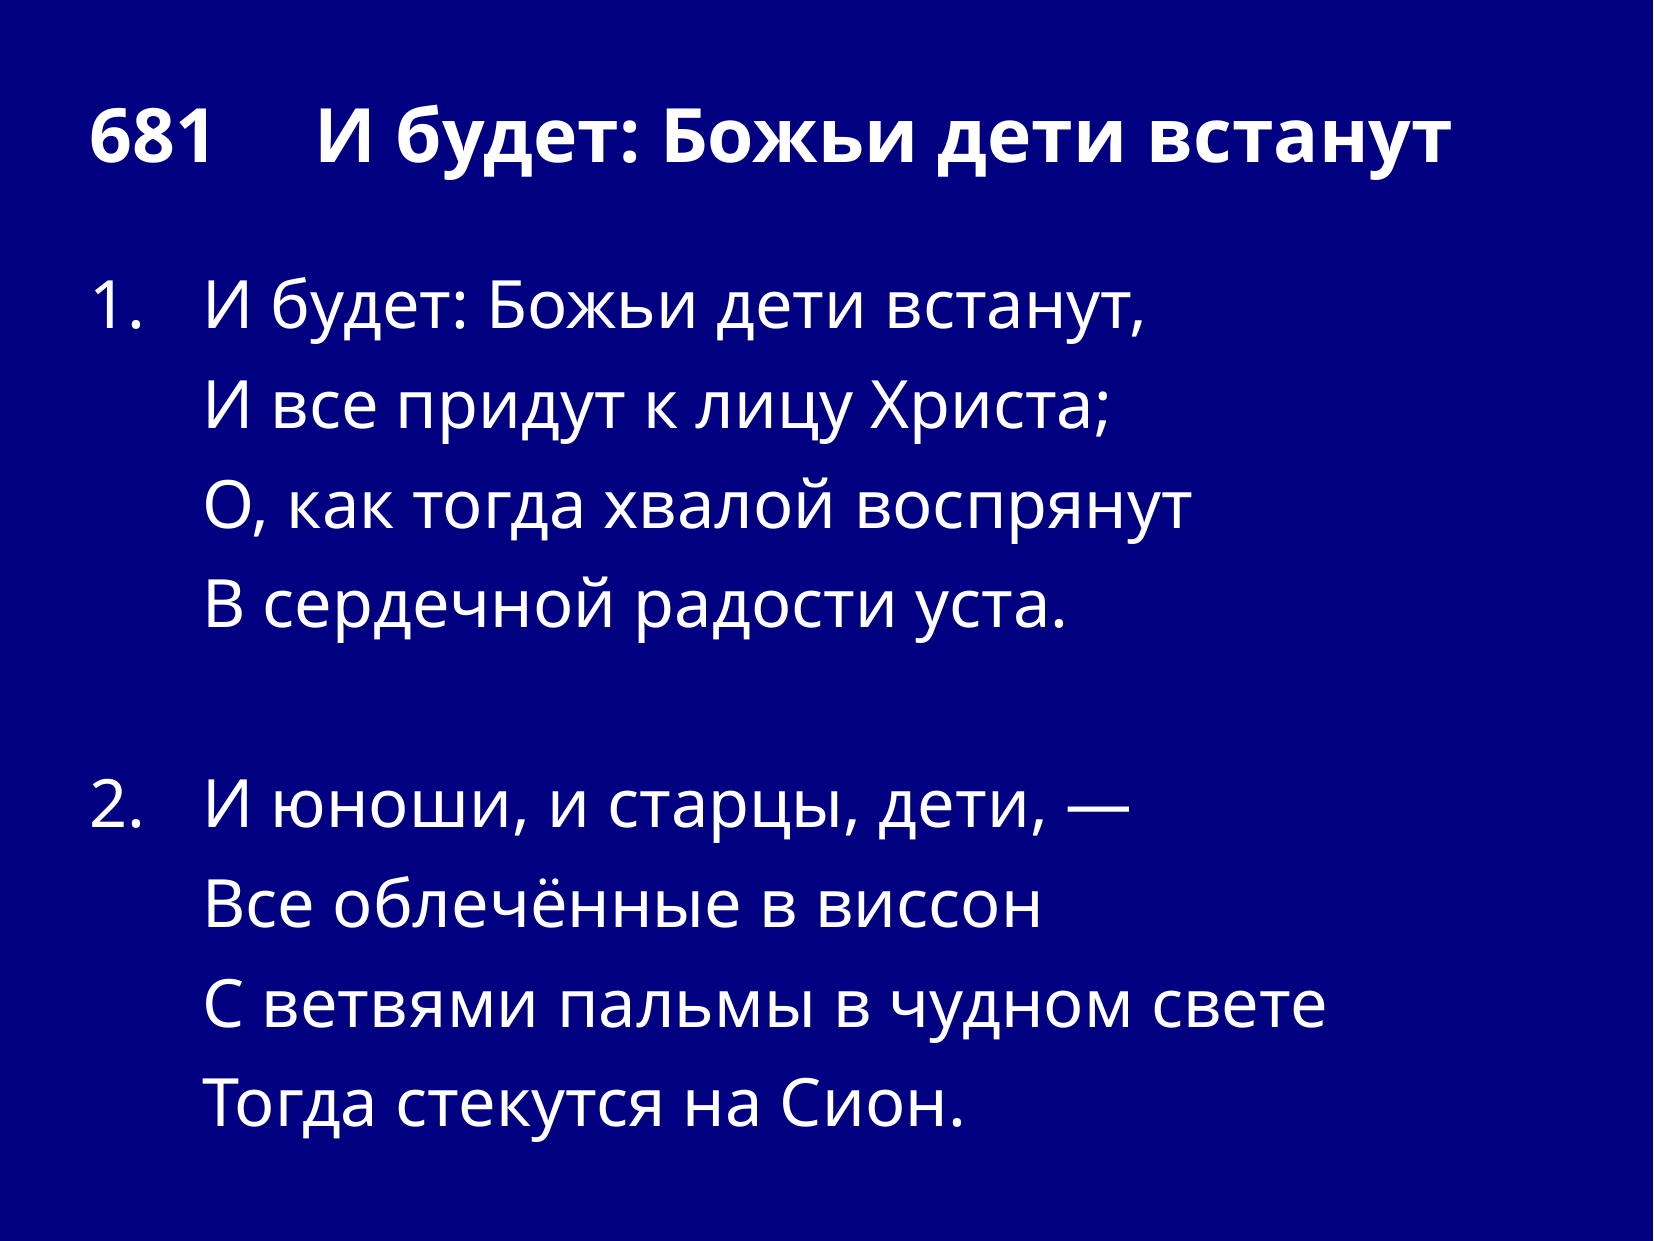

681	И будет: Божьи дети встанут
1.	И будет: Божьи дети встанут,
	И все придут к лицу Христа;
	О, как тогда хвалой воспрянут
	В сердечной радости уста.
2.	И юноши, и старцы, дети, —
	Все облечённые в виссон
	С ветвями пальмы в чудном свете
	Тогда стекутся на Сион.